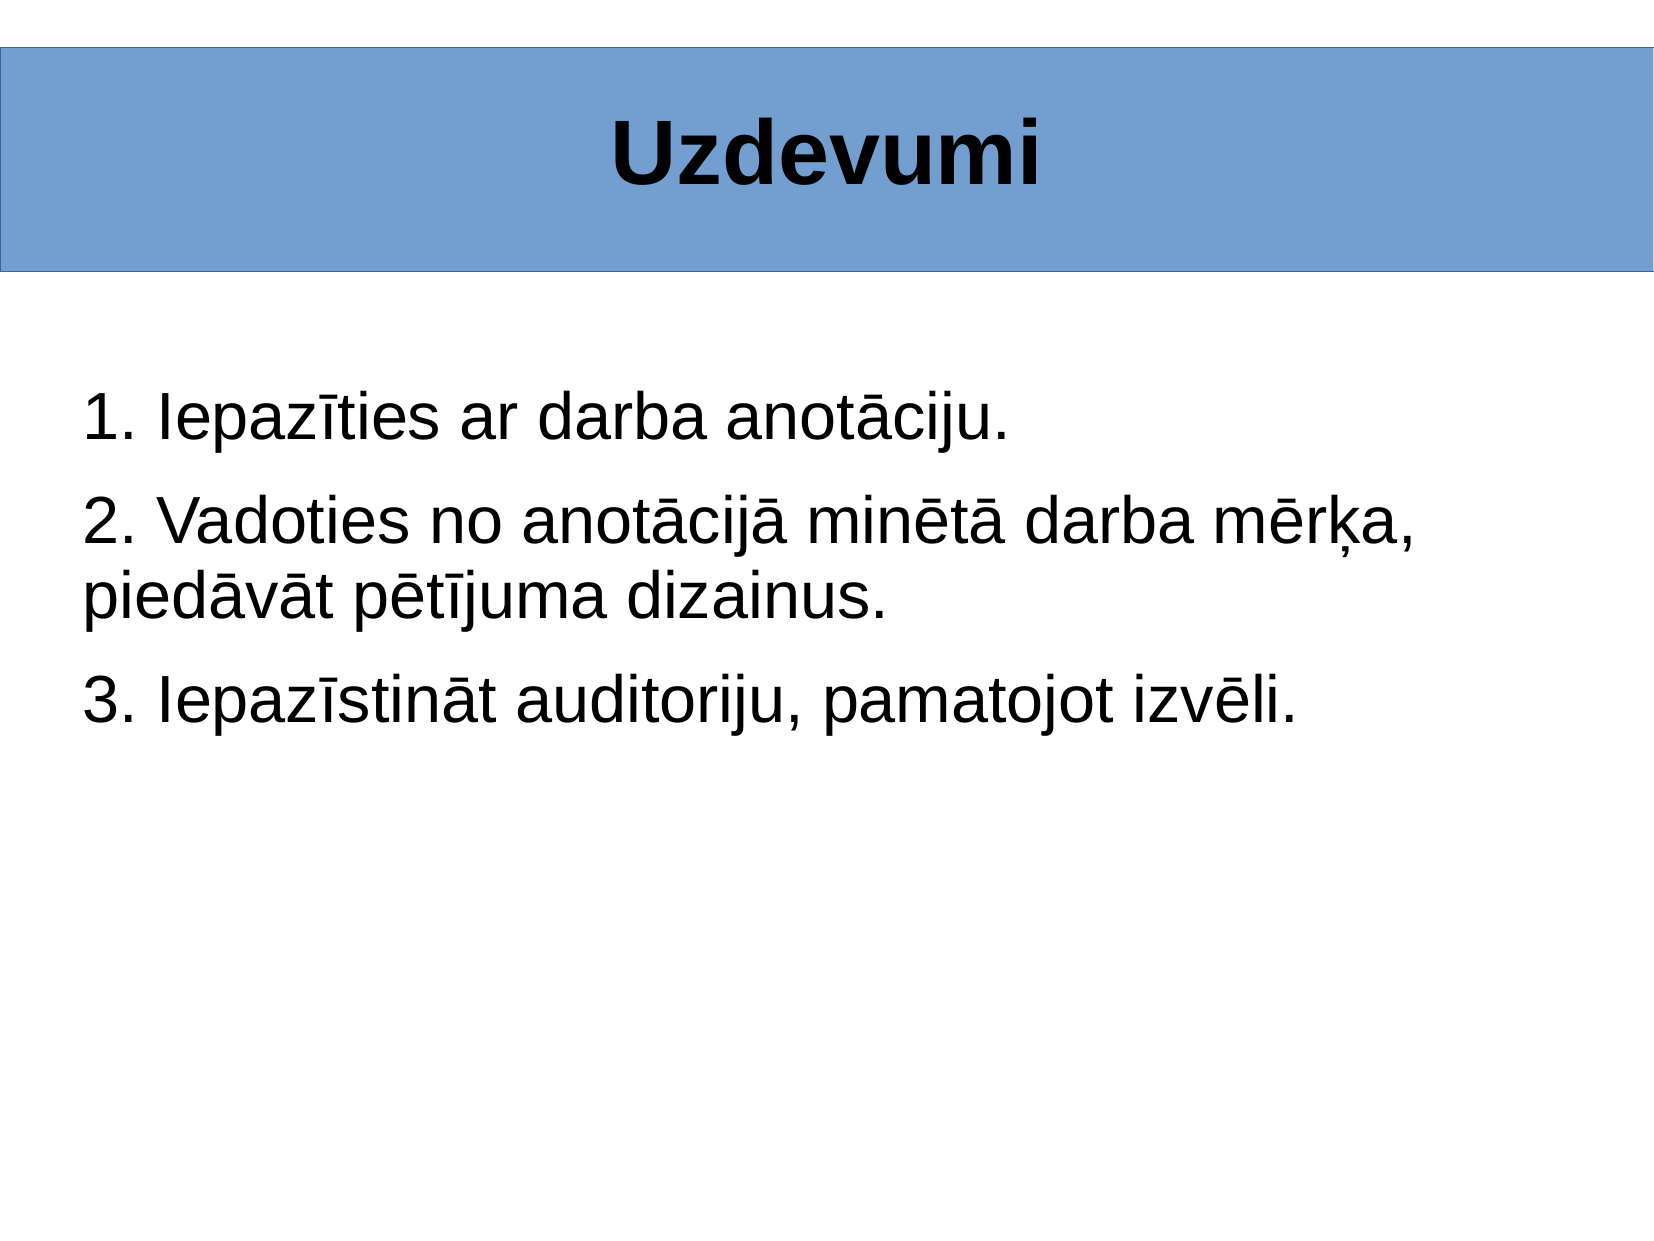

# Uzdevumi
1. Iepazīties ar darba anotāciju.
2. Vadoties no anotācijā minētā darba mērķa, piedāvāt pētījuma dizainus.
3. Iepazīstināt auditoriju, pamatojot izvēli.